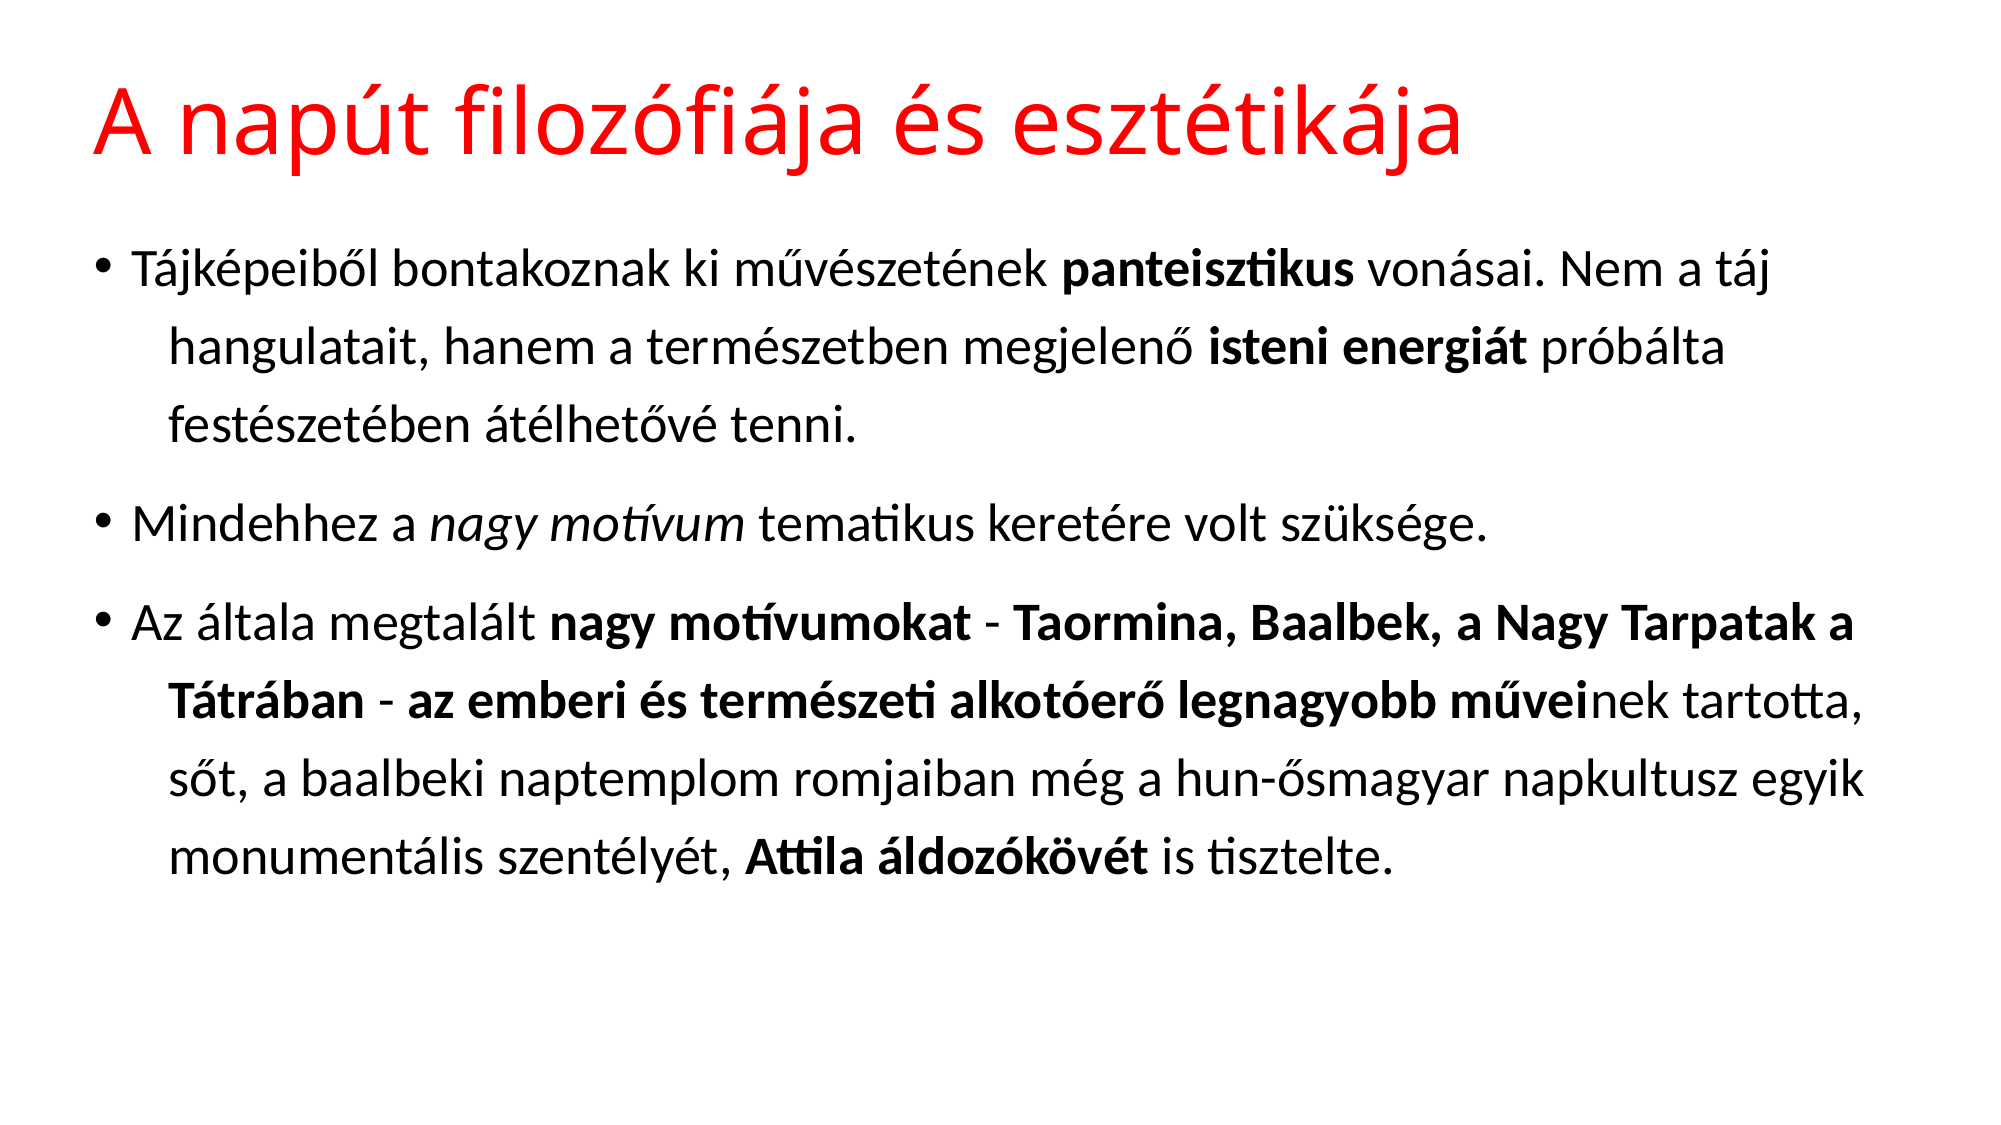

# A napút filozófiája és esztétikája
Tájképeiből bontakoznak ki művészetének panteisztikus vonásai. Nem a táj hangulatait, hanem a természetben megjelenő isteni energiát próbálta festészetében átélhetővé tenni.
Mindehhez a nagy motívum tematikus keretére volt szüksége.
Az általa megtalált nagy motívumokat - Taormina, Baalbek, a Nagy Tarpatak a Tátrában - az emberi és természeti alkotóerő legnagyobb műveinek tartotta, sőt, a baalbeki naptemplom romjaiban még a hun-ősmagyar napkultusz egyik monumentális szentélyét, Attila áldozókövét is tisztelte.